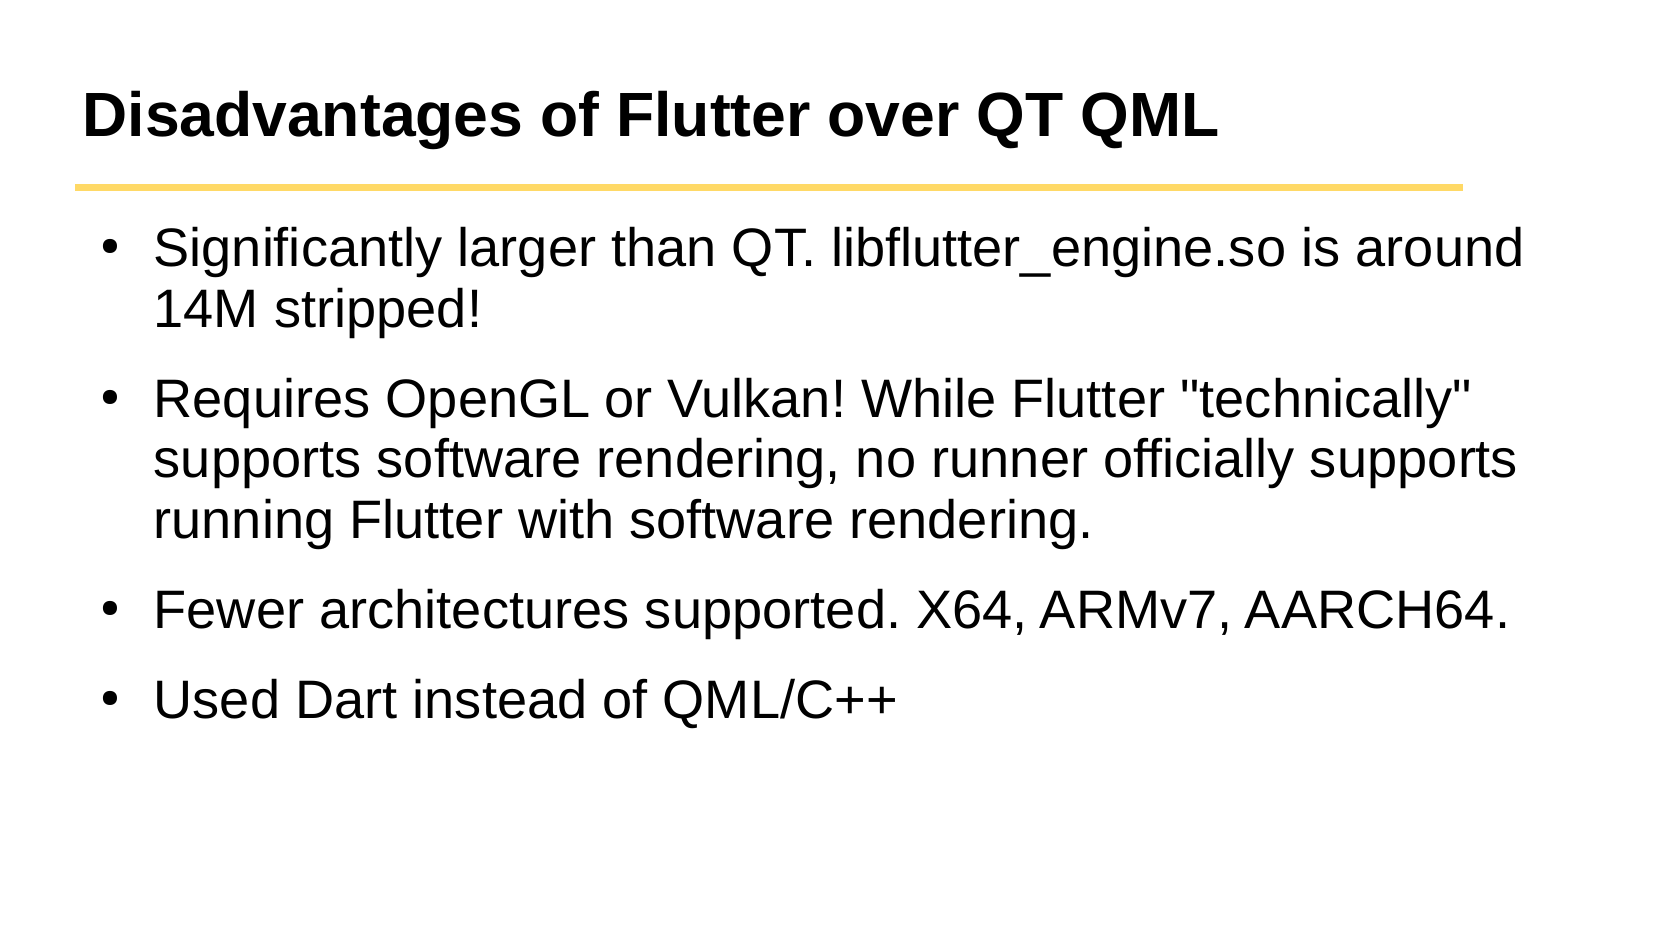

# Disadvantages of Flutter over QT QML
Significantly larger than QT. libflutter_engine.so is around 14M stripped!
Requires OpenGL or Vulkan! While Flutter "technically" supports software rendering, no runner officially supports running Flutter with software rendering.
Fewer architectures supported. X64, ARMv7, AARCH64.
Used Dart instead of QML/C++